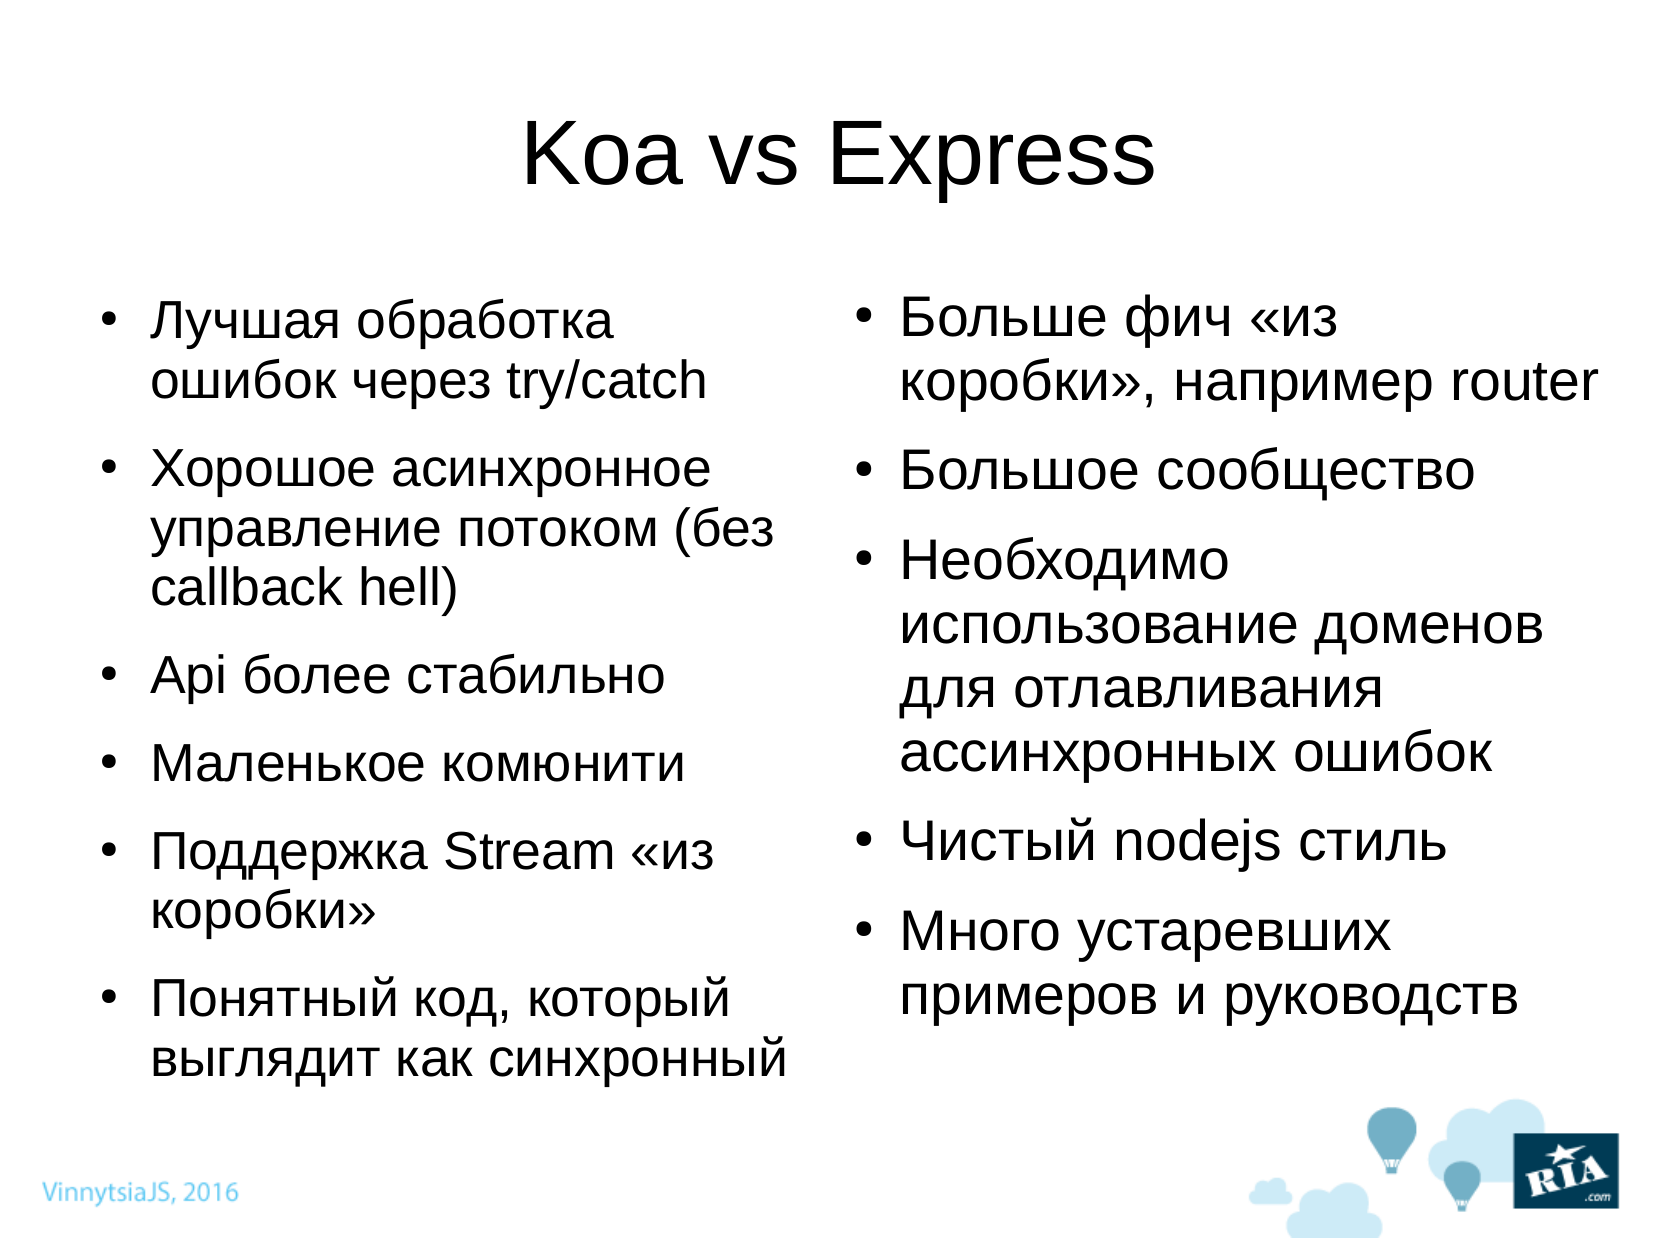

# Koa vs Express
Больше фич «из коробки», например router
Большое сообщество
Необходимо использование доменов для отлавливания ассинхронных ошибок
Чистый nodejs стиль
Много устаревших примеров и руководств
Лучшая обработка ошибок через try/catch
Хорошое асинхронное управление потоком (без callback hell)
Api более стабильно
Маленькое комюнити
Поддержка Stream «из коробки»
Понятный код, который выглядит как синхронный